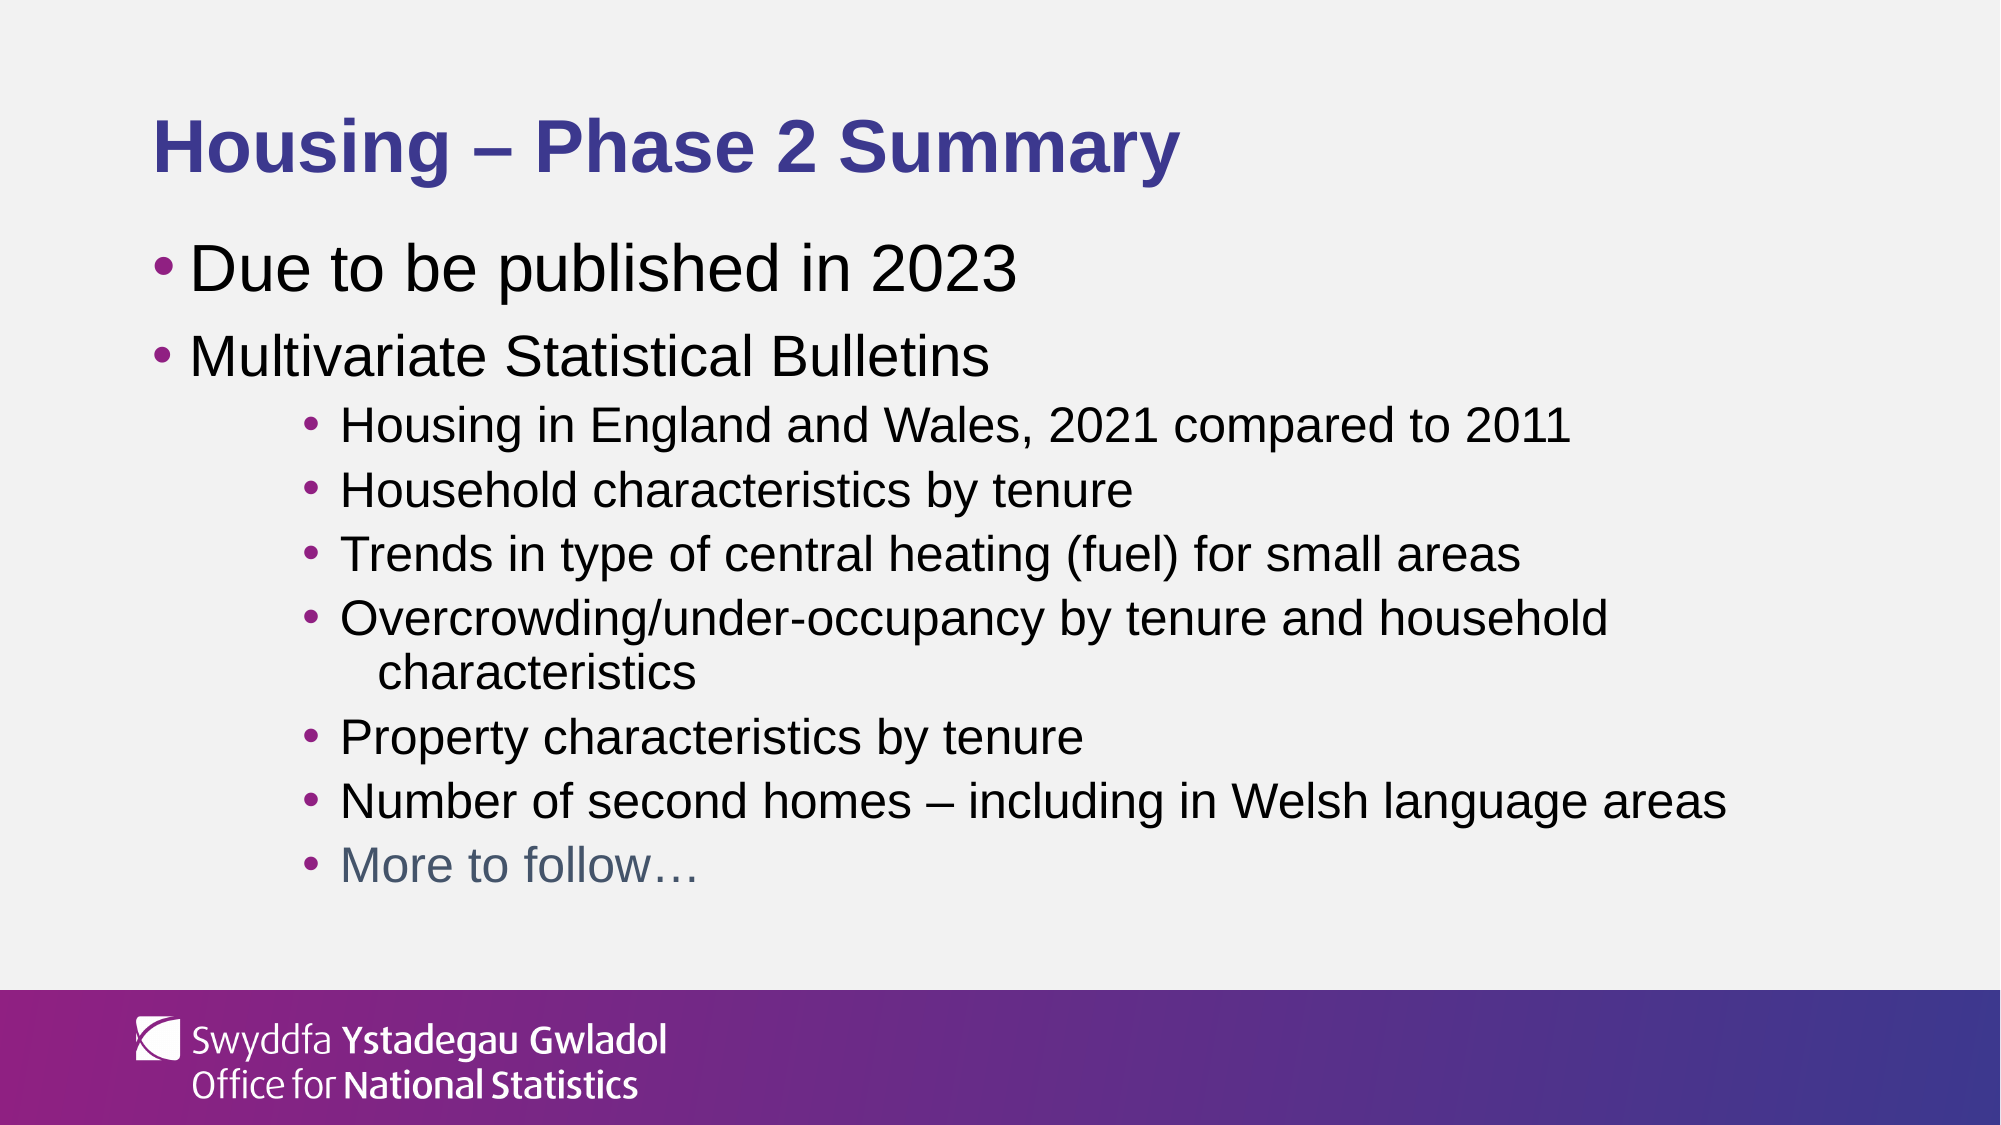

Housing – Phase 2 Summary
# Due to be published in 2023
Multivariate Statistical Bulletins
Housing in England and Wales, 2021 compared to 2011​
Household characteristics by tenure​
Trends in type of central heating (fuel) for small areas​
Overcrowding/under-occupancy by tenure and household characteristics​
Property characteristics by tenure​
Number of second homes​ – including in Welsh language areas
More to follow…